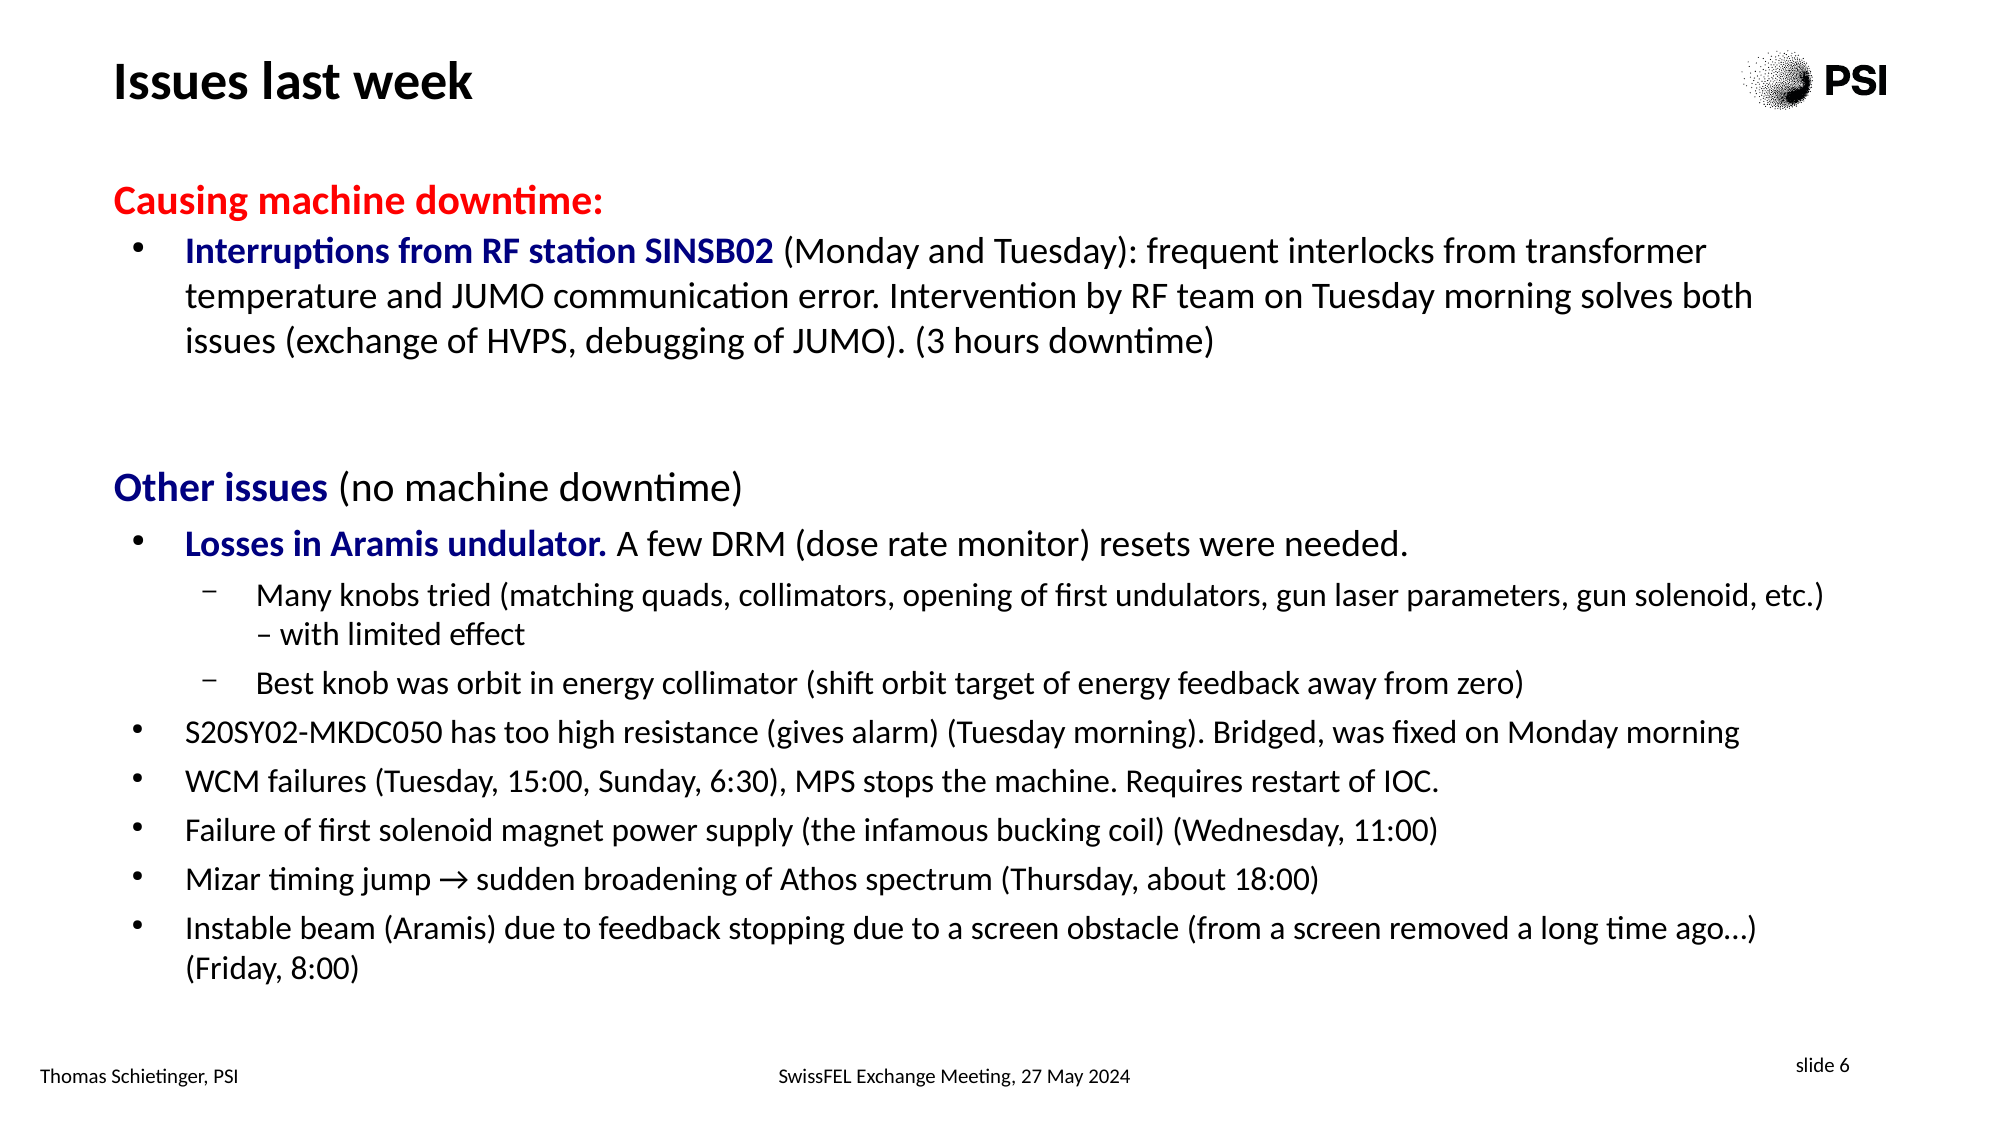

Issues last week
# Causing machine downtime:
Interruptions from RF station SINSB02 (Monday and Tuesday): frequent interlocks from transformer temperature and JUMO communication error. Intervention by RF team on Tuesday morning solves both issues (exchange of HVPS, debugging of JUMO). (3 hours downtime)
Other issues (no machine downtime)
Losses in Aramis undulator. A few DRM (dose rate monitor) resets were needed.
Many knobs tried (matching quads, collimators, opening of first undulators, gun laser parameters, gun solenoid, etc.) – with limited effect
Best knob was orbit in energy collimator (shift orbit target of energy feedback away from zero)
S20SY02-MKDC050 has too high resistance (gives alarm) (Tuesday morning). Bridged, was fixed on Monday morning
WCM failures (Tuesday, 15:00, Sunday, 6:30), MPS stops the machine. Requires restart of IOC.
Failure of first solenoid magnet power supply (the infamous bucking coil) (Wednesday, 11:00)
Mizar timing jump → sudden broadening of Athos spectrum (Thursday, about 18:00)
Instable beam (Aramis) due to feedback stopping due to a screen obstacle (from a screen removed a long time ago…) (Friday, 8:00)
6
PSI Center for Accelerator Science and Engineering